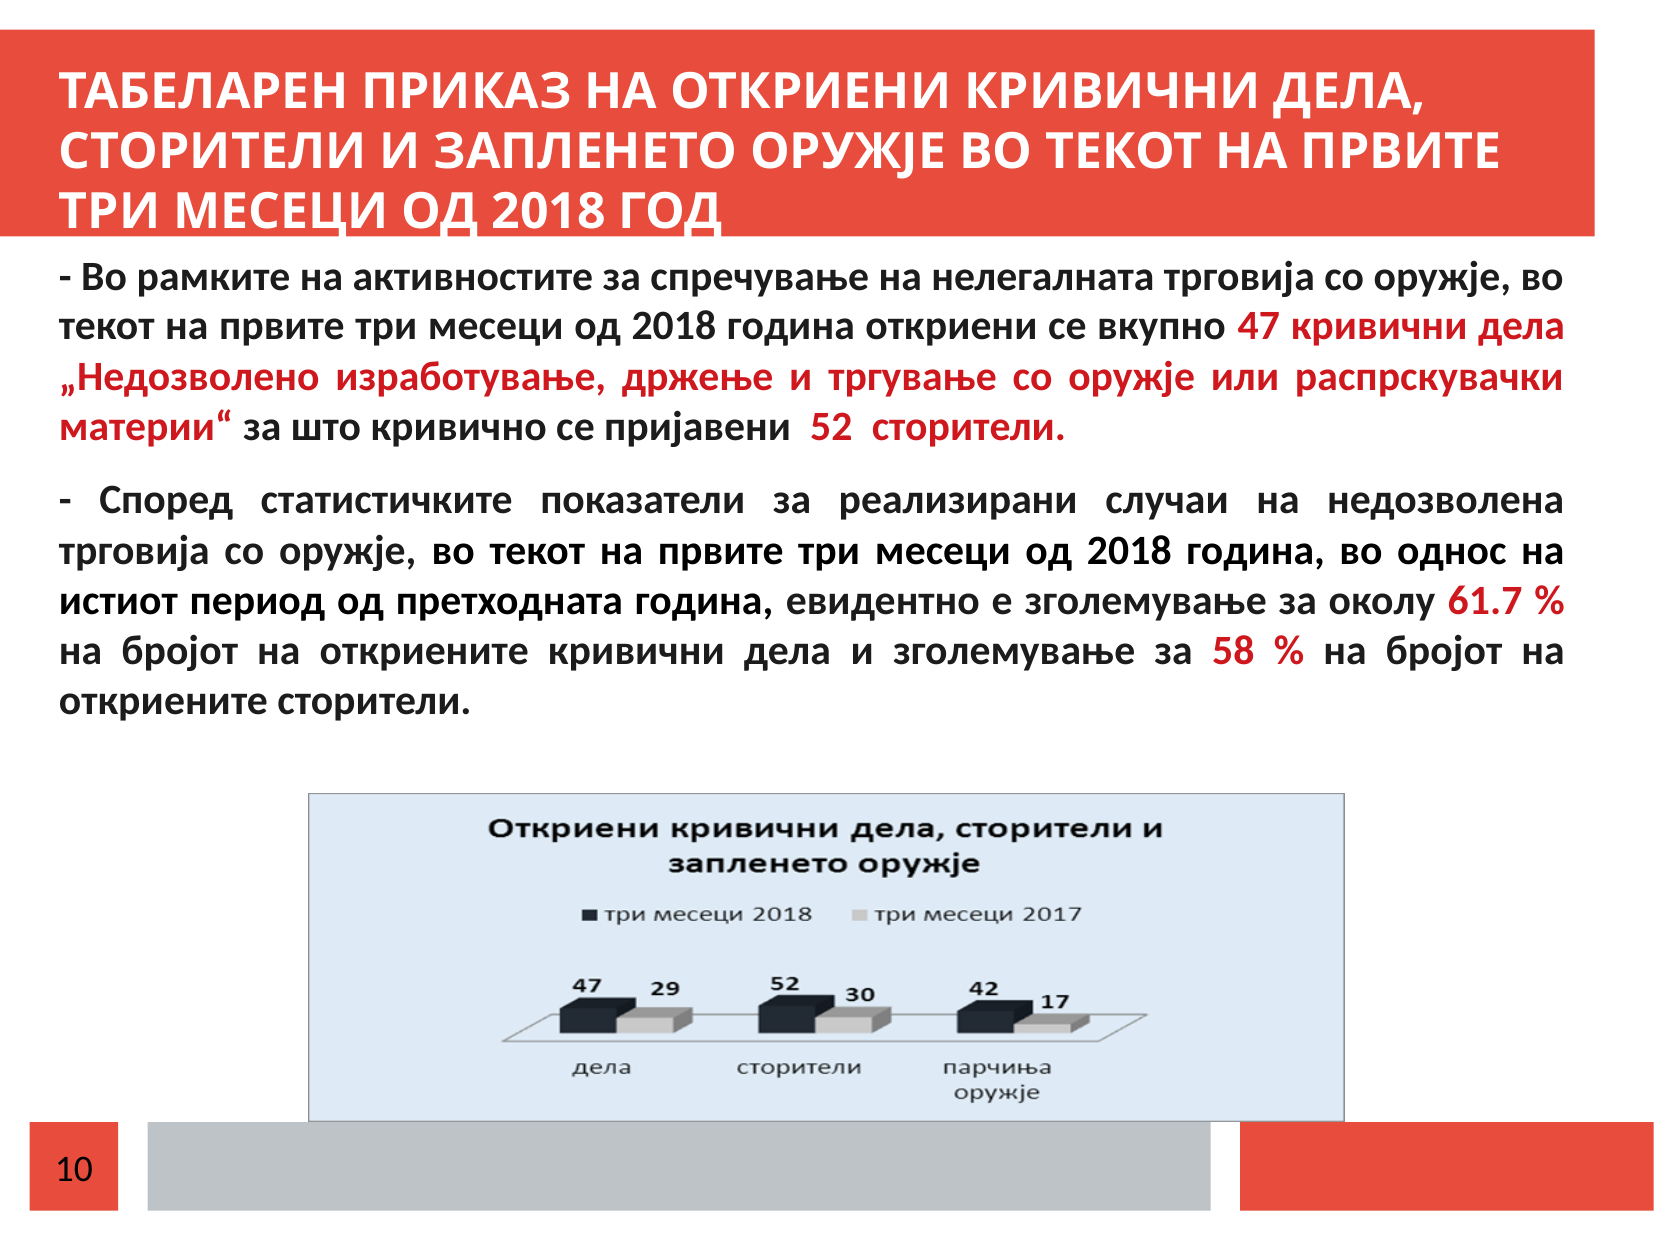

# ТАБЕЛАРЕН ПРИКАЗ НА ОТКРИЕНИ КРИВИЧНИ ДЕЛА, СТОРИТЕЛИ И ЗАПЛЕНЕТО ОРУЖЈЕ ВО ТЕКОТ НА ПРВИТЕ ТРИ МЕСЕЦИ ОД 2018 ГОД
- Во рамките на активностите за спречување на нелегалната трговија со оружје, во текот на првите три месеци од 2018 година откриени се вкупно 47 кривични дела „Недозволено изработување, држење и тргување со оружје или распрскувачки материи“ за што кривично се пријавени 52 сторители.
- Според статистичките показатели за реализирани случаи на недозволена трговија со оружје, во текот на првите три месеци од 2018 година, во однос на истиот период од претходната година, евидентно е зголемување за околу 61.7 % на бројот на откриените кривични дела и зголемување за 58 % на бројот на откриените сторители.